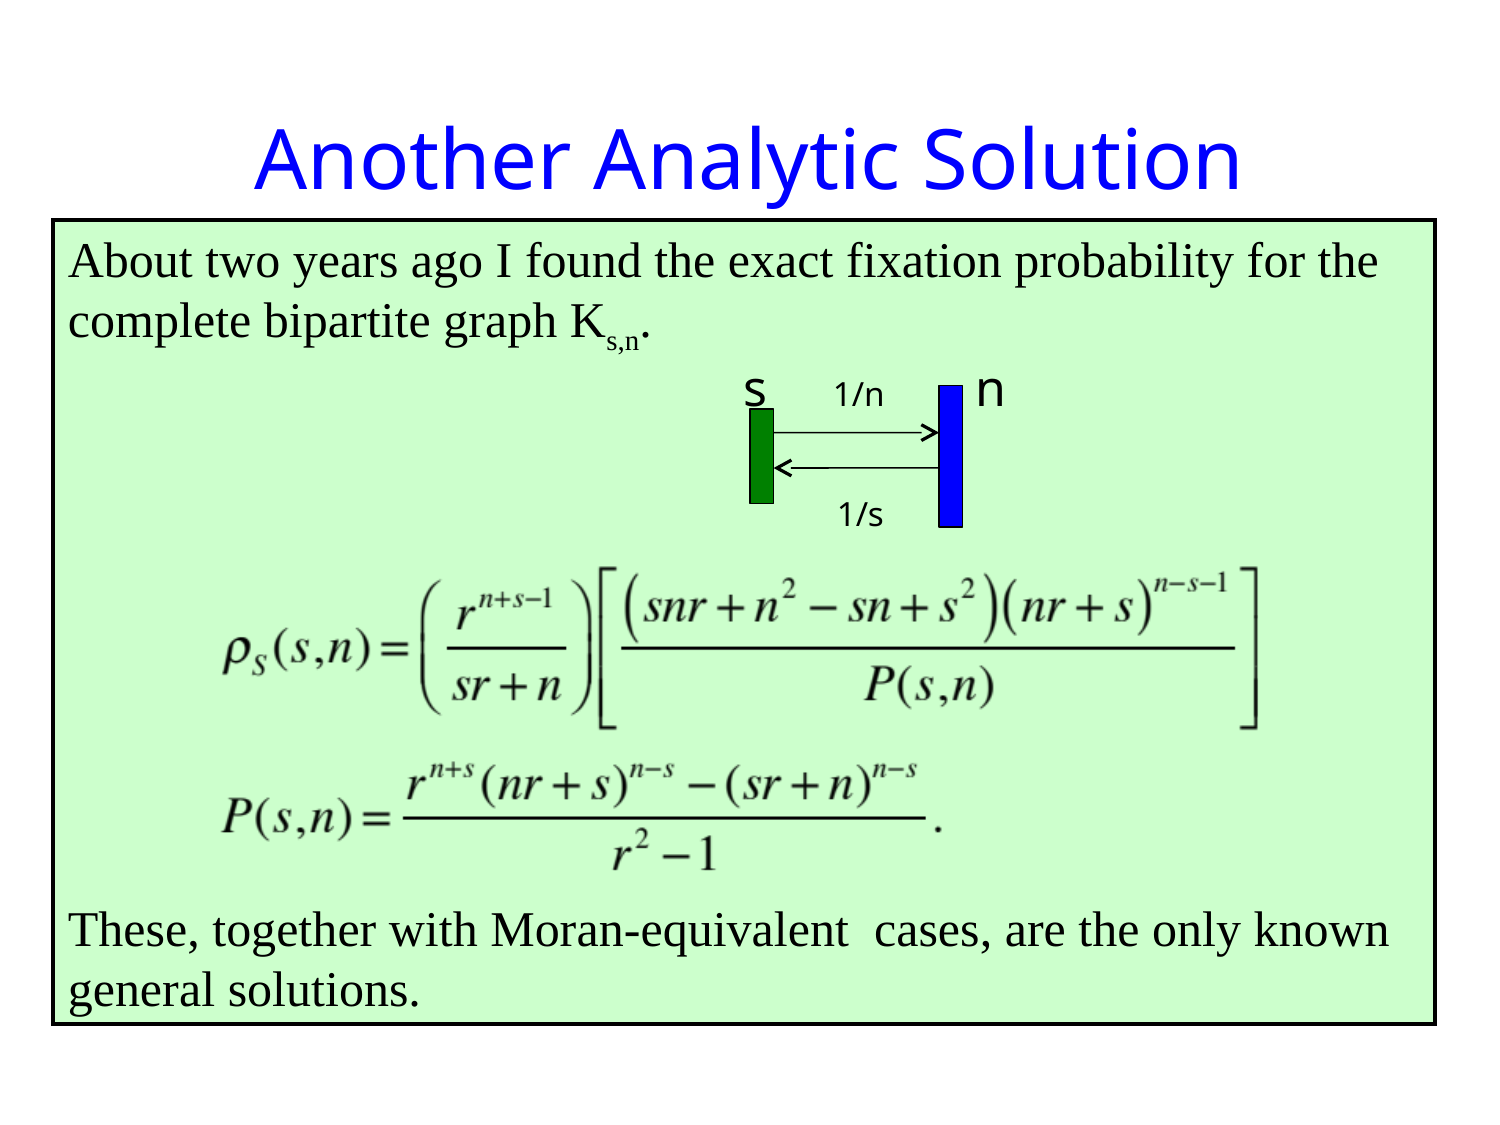

# Another Analytic Solution
About two years ago I found the exact fixation probability for the complete bipartite graph Ks,n.
 s 1/n n
				 1/s
These, together with Moran-equivalent cases, are the only known general solutions.